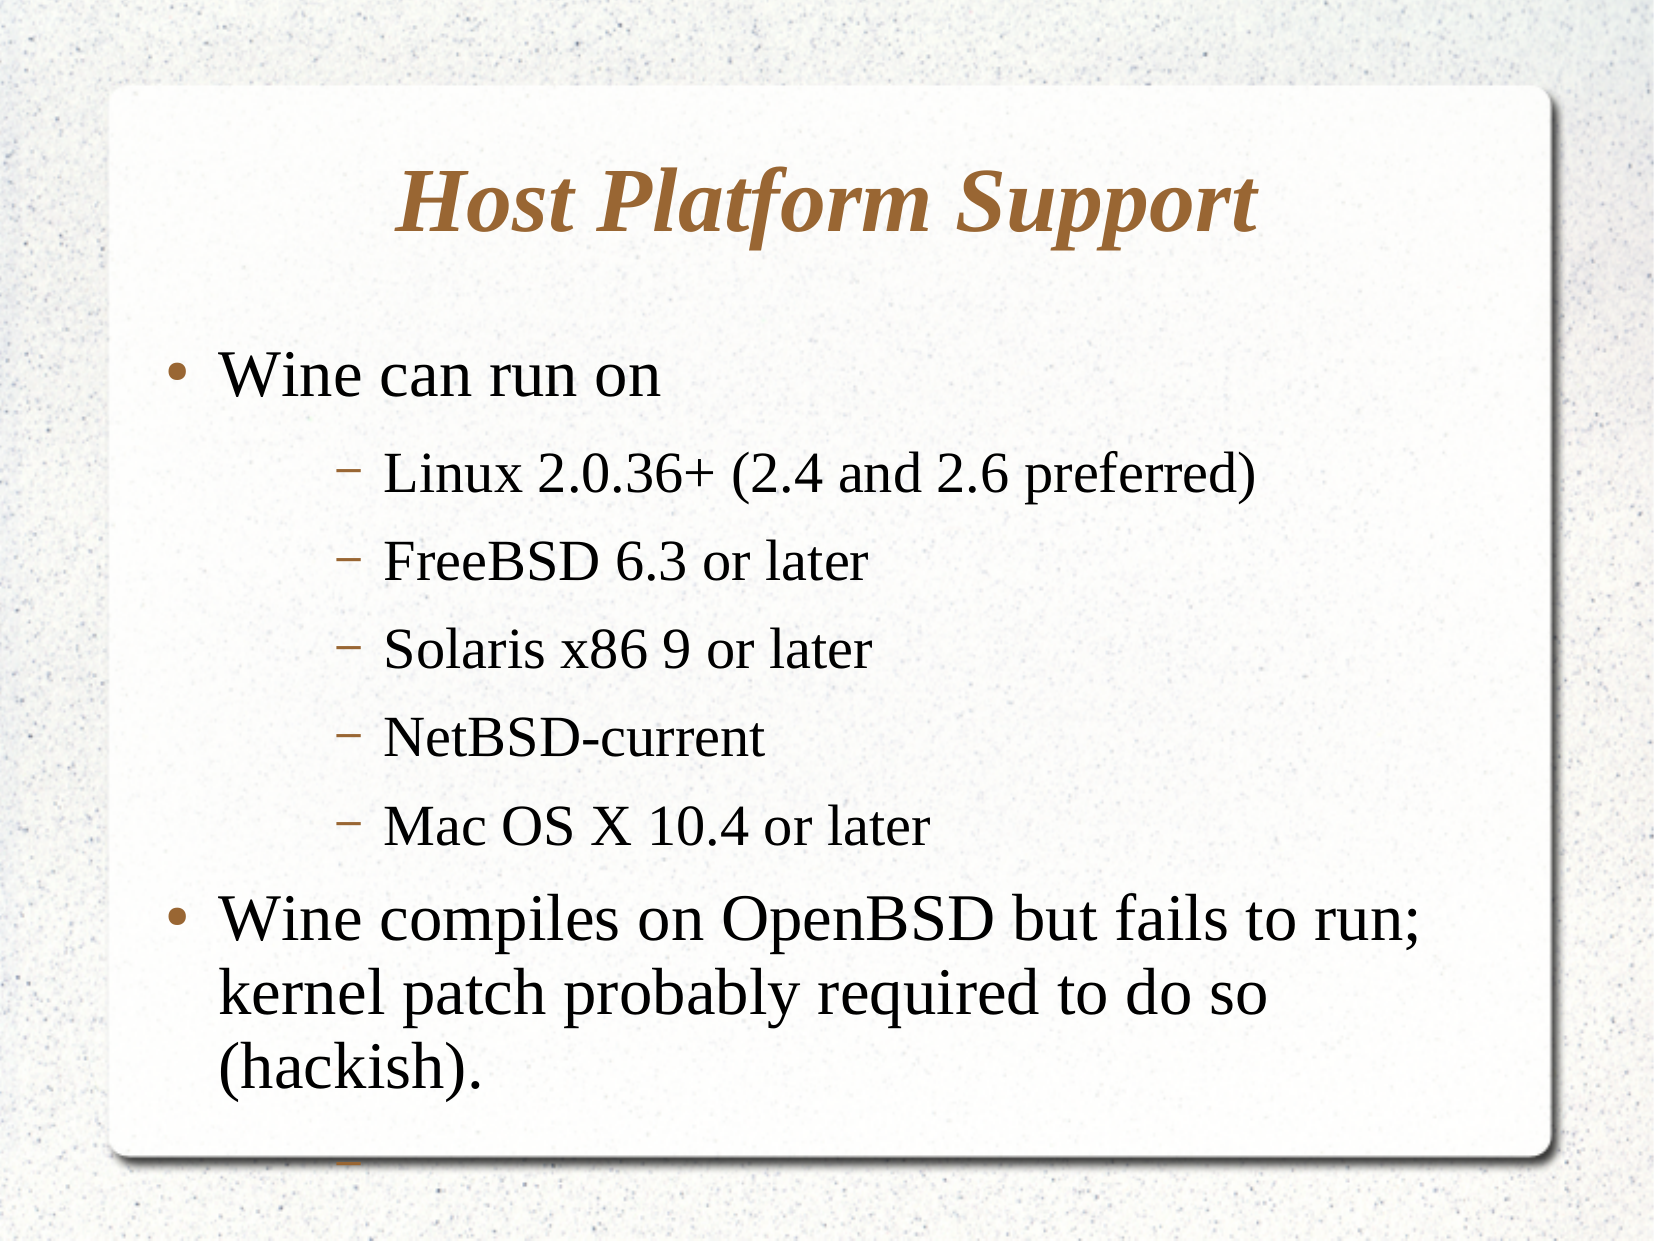

# Host Platform Support
Wine can run on
Linux 2.0.36+ (2.4 and 2.6 preferred)
FreeBSD 6.3 or later
Solaris x86 9 or later
NetBSD-current
Mac OS X 10.4 or later
Wine compiles on OpenBSD but fails to run; kernel patch probably required to do so (hackish).